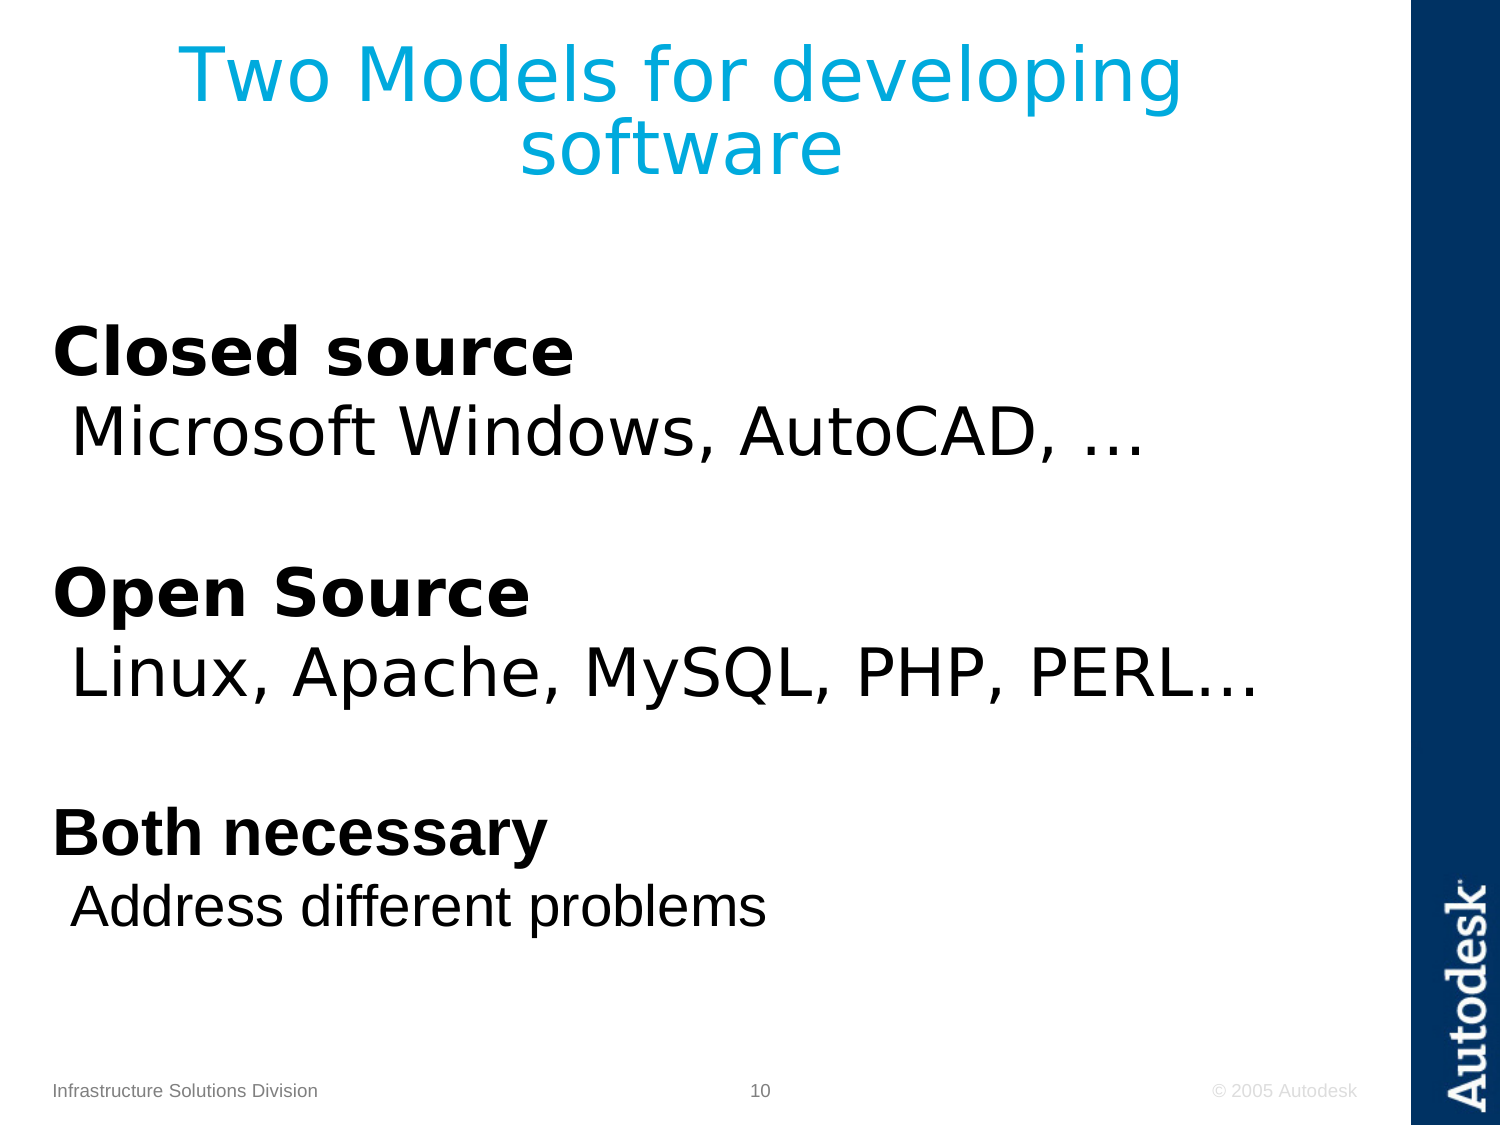

# Two Models for developing software
Closed source
Microsoft Windows, AutoCAD, …
Open Source
Linux, Apache, MySQL, PHP, PERL…
Both necessary
Address different problems
Title of the presentation